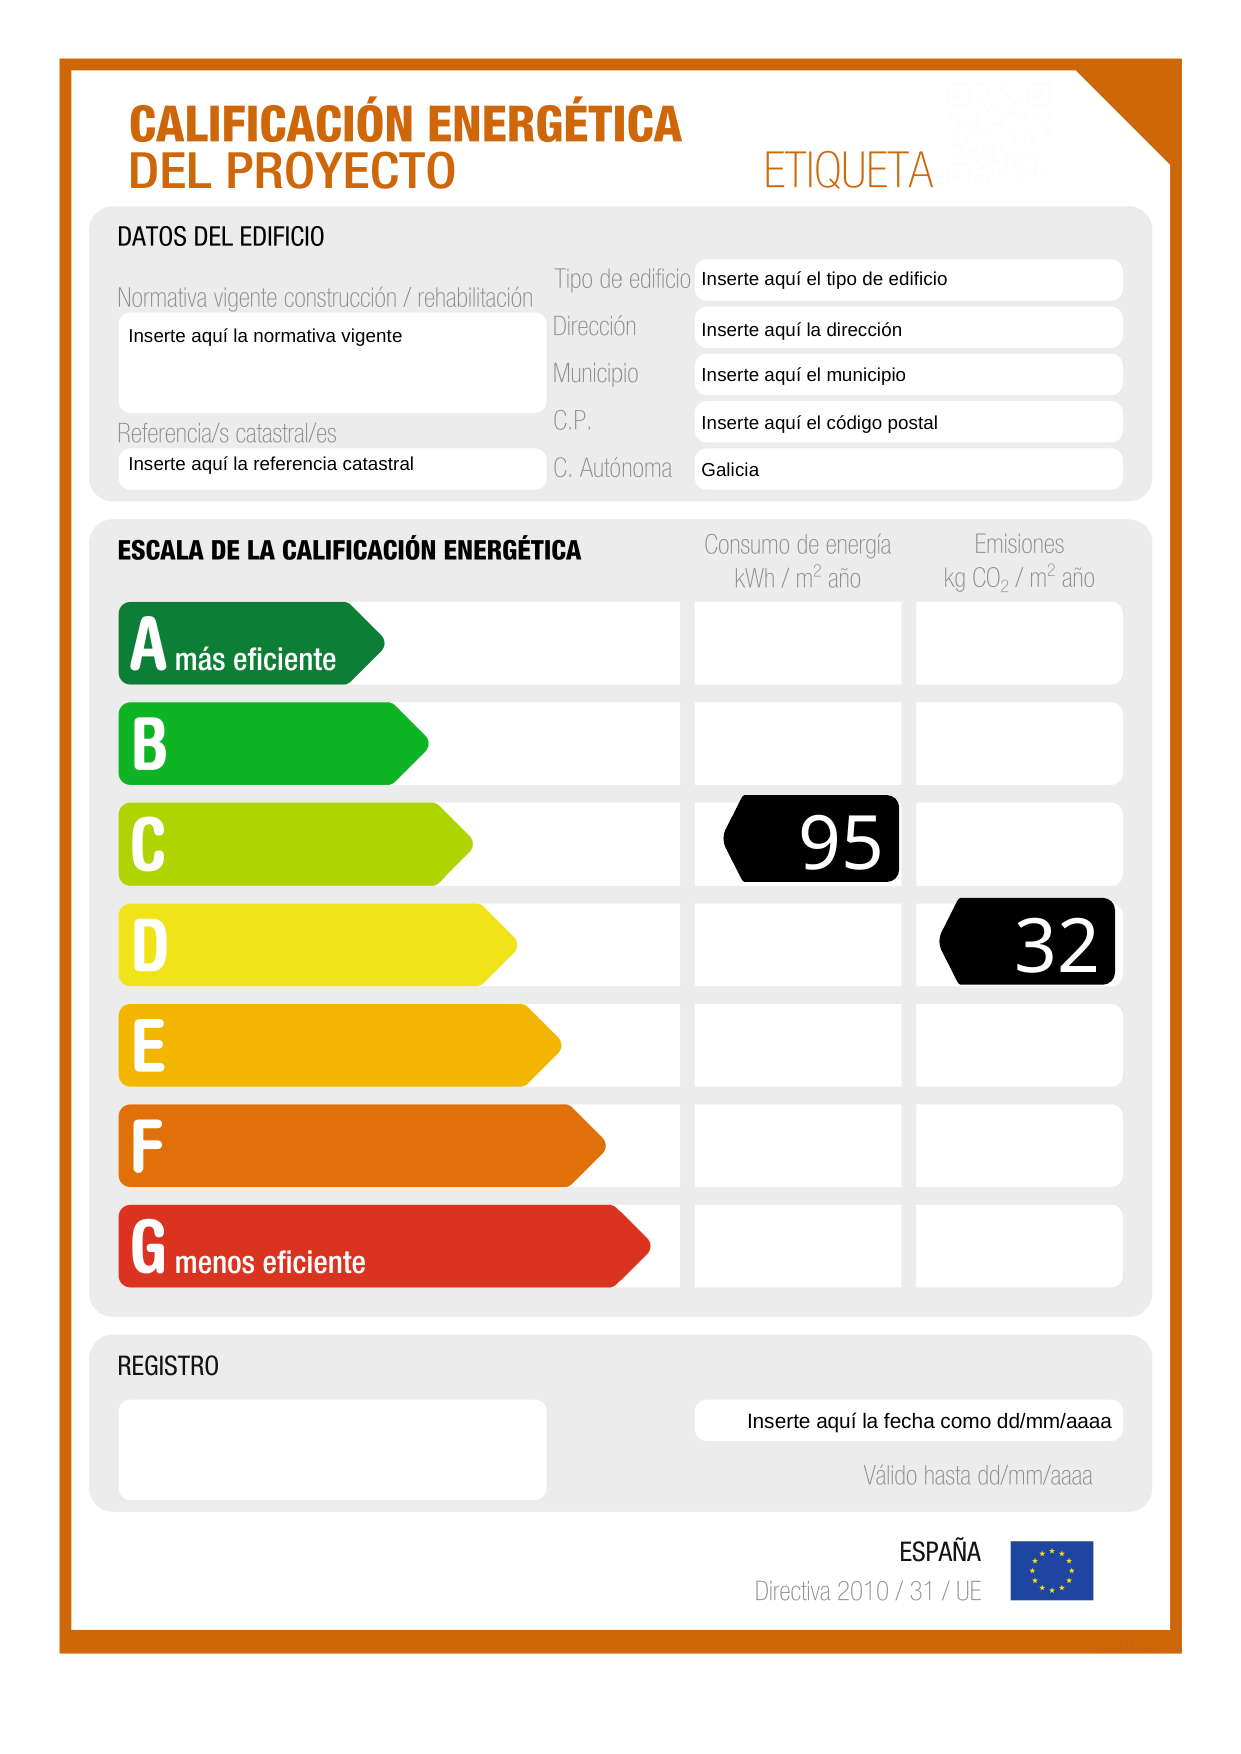

Inserte aquí el tipo de edificio
Inserte aquí la dirección
Inserte aquí la normativa vigente
Inserte aquí el municipio
Inserte aquí el código postal
Inserte aquí la referencia catastral
Galicia
 95
 32
Inserte aquí la fecha como dd/mm/aaaa